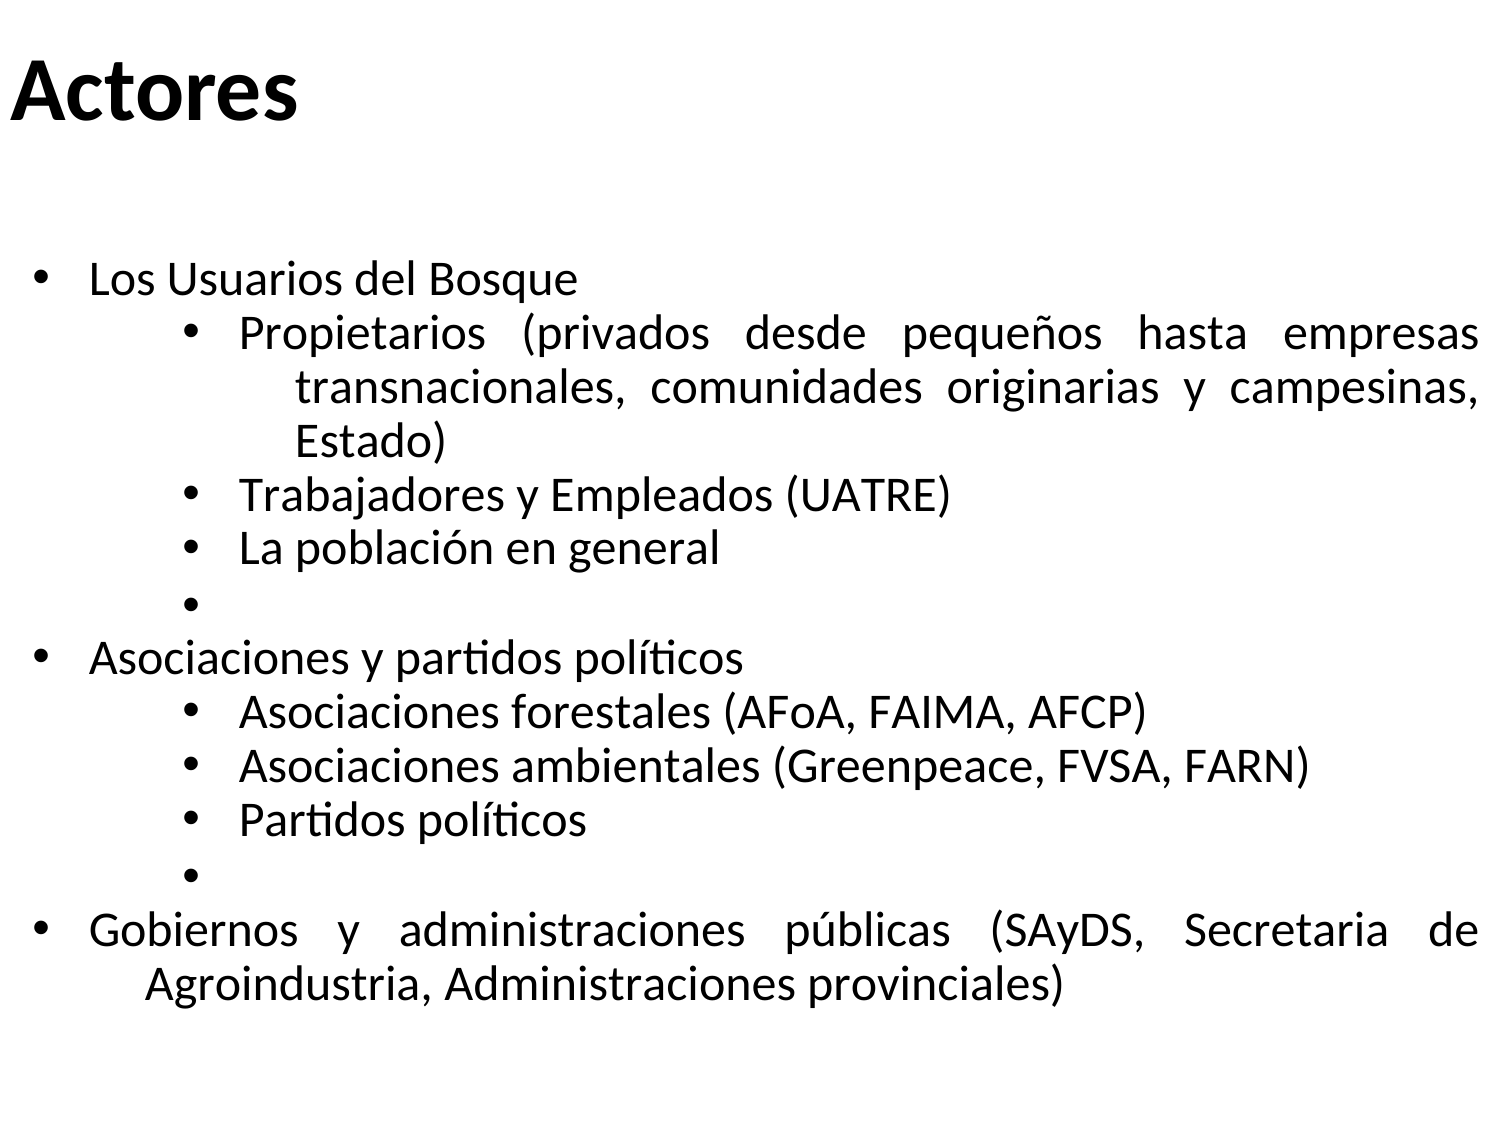

Actores
Los Usuarios del Bosque
Propietarios (privados desde pequeños hasta empresas transnacionales, comunidades originarias y campesinas, Estado)
Trabajadores y Empleados (UATRE)
La población en general
Asociaciones y partidos políticos
Asociaciones forestales (AFoA, FAIMA, AFCP)
Asociaciones ambientales (Greenpeace, FVSA, FARN)
Partidos políticos
Gobiernos y administraciones públicas (SAyDS, Secretaria de Agroindustria, Administraciones provinciales)